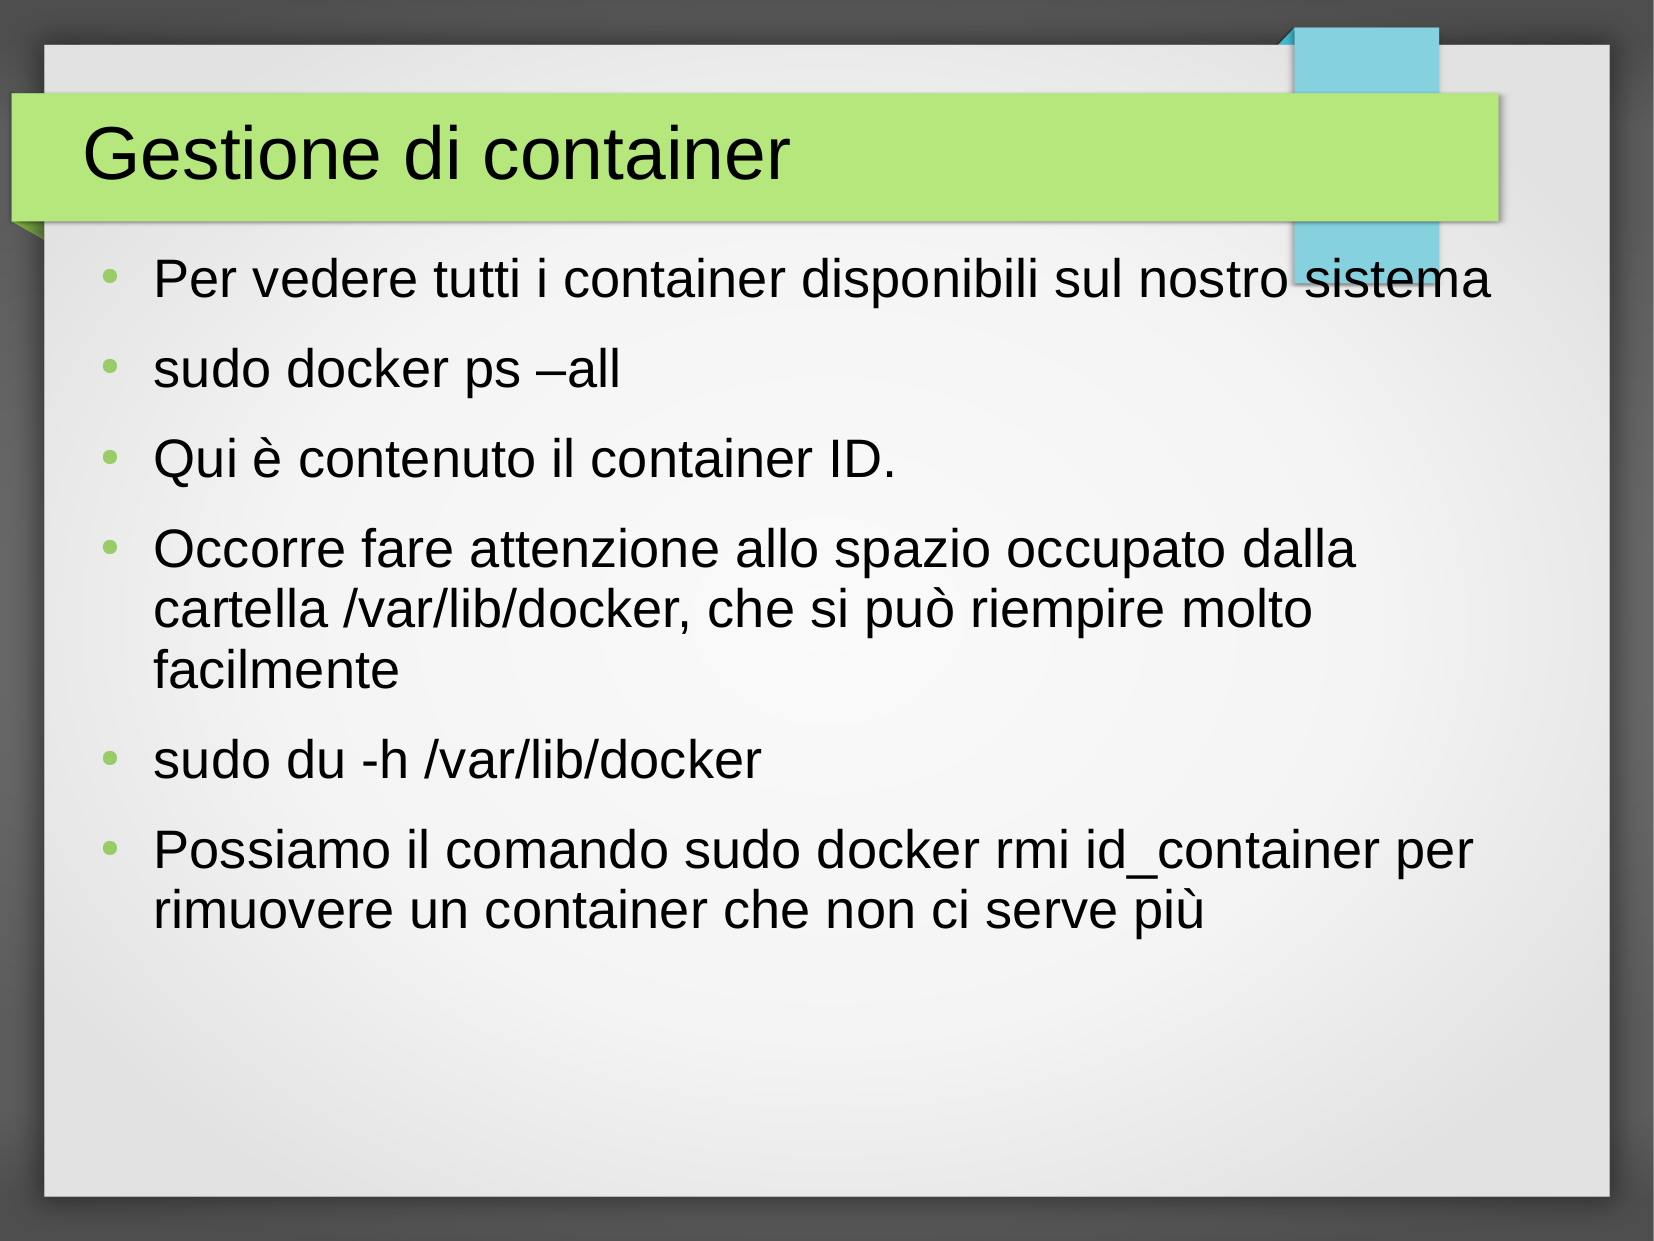

# Gestione di container
Per vedere tutti i container disponibili sul nostro sistema
sudo docker ps –all
Qui è contenuto il container ID.
Occorre fare attenzione allo spazio occupato dalla cartella /var/lib/docker, che si può riempire molto facilmente
sudo du -h /var/lib/docker
Possiamo il comando sudo docker rmi id_container per rimuovere un container che non ci serve più